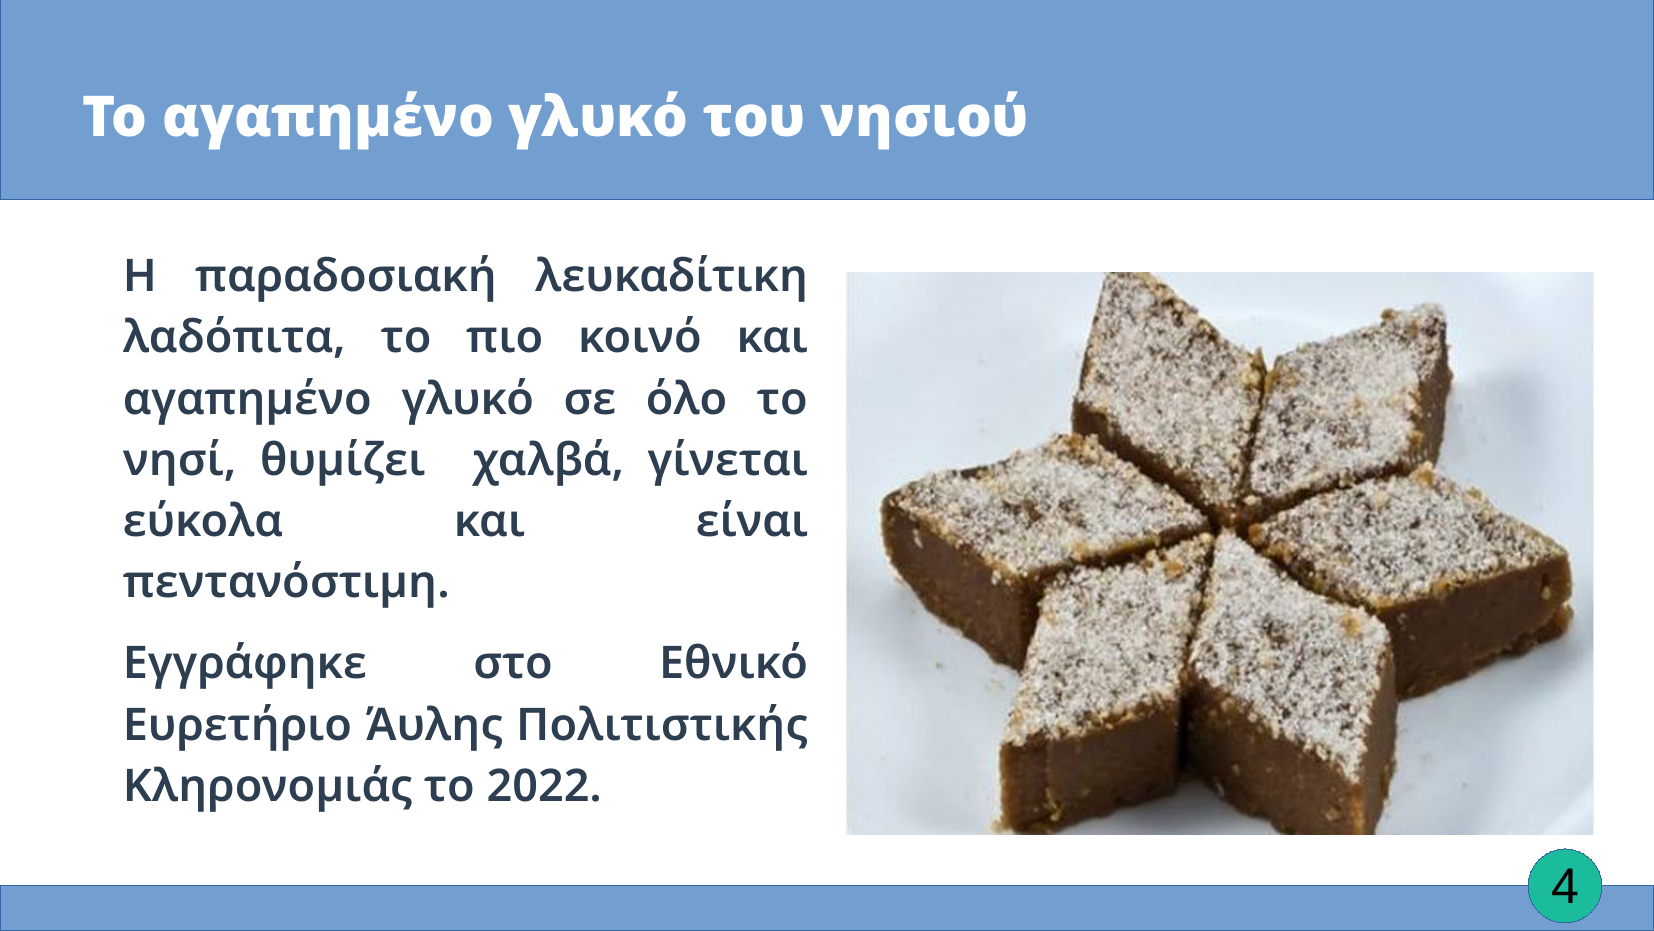

# Το αγαπημένο γλυκό του νησιού
Η παραδοσιακή λευκαδίτικη λαδόπιτα, το πιο κοινό και αγαπημένο γλυκό σε όλο το νησί, θυμίζει χαλβά, γίνεται εύκολα και είναι πεντανόστιμη.
Εγγράφηκε στο Εθνικό Ευρετήριο Άυλης Πολιτιστικής Κληρονομιάς το 2022.